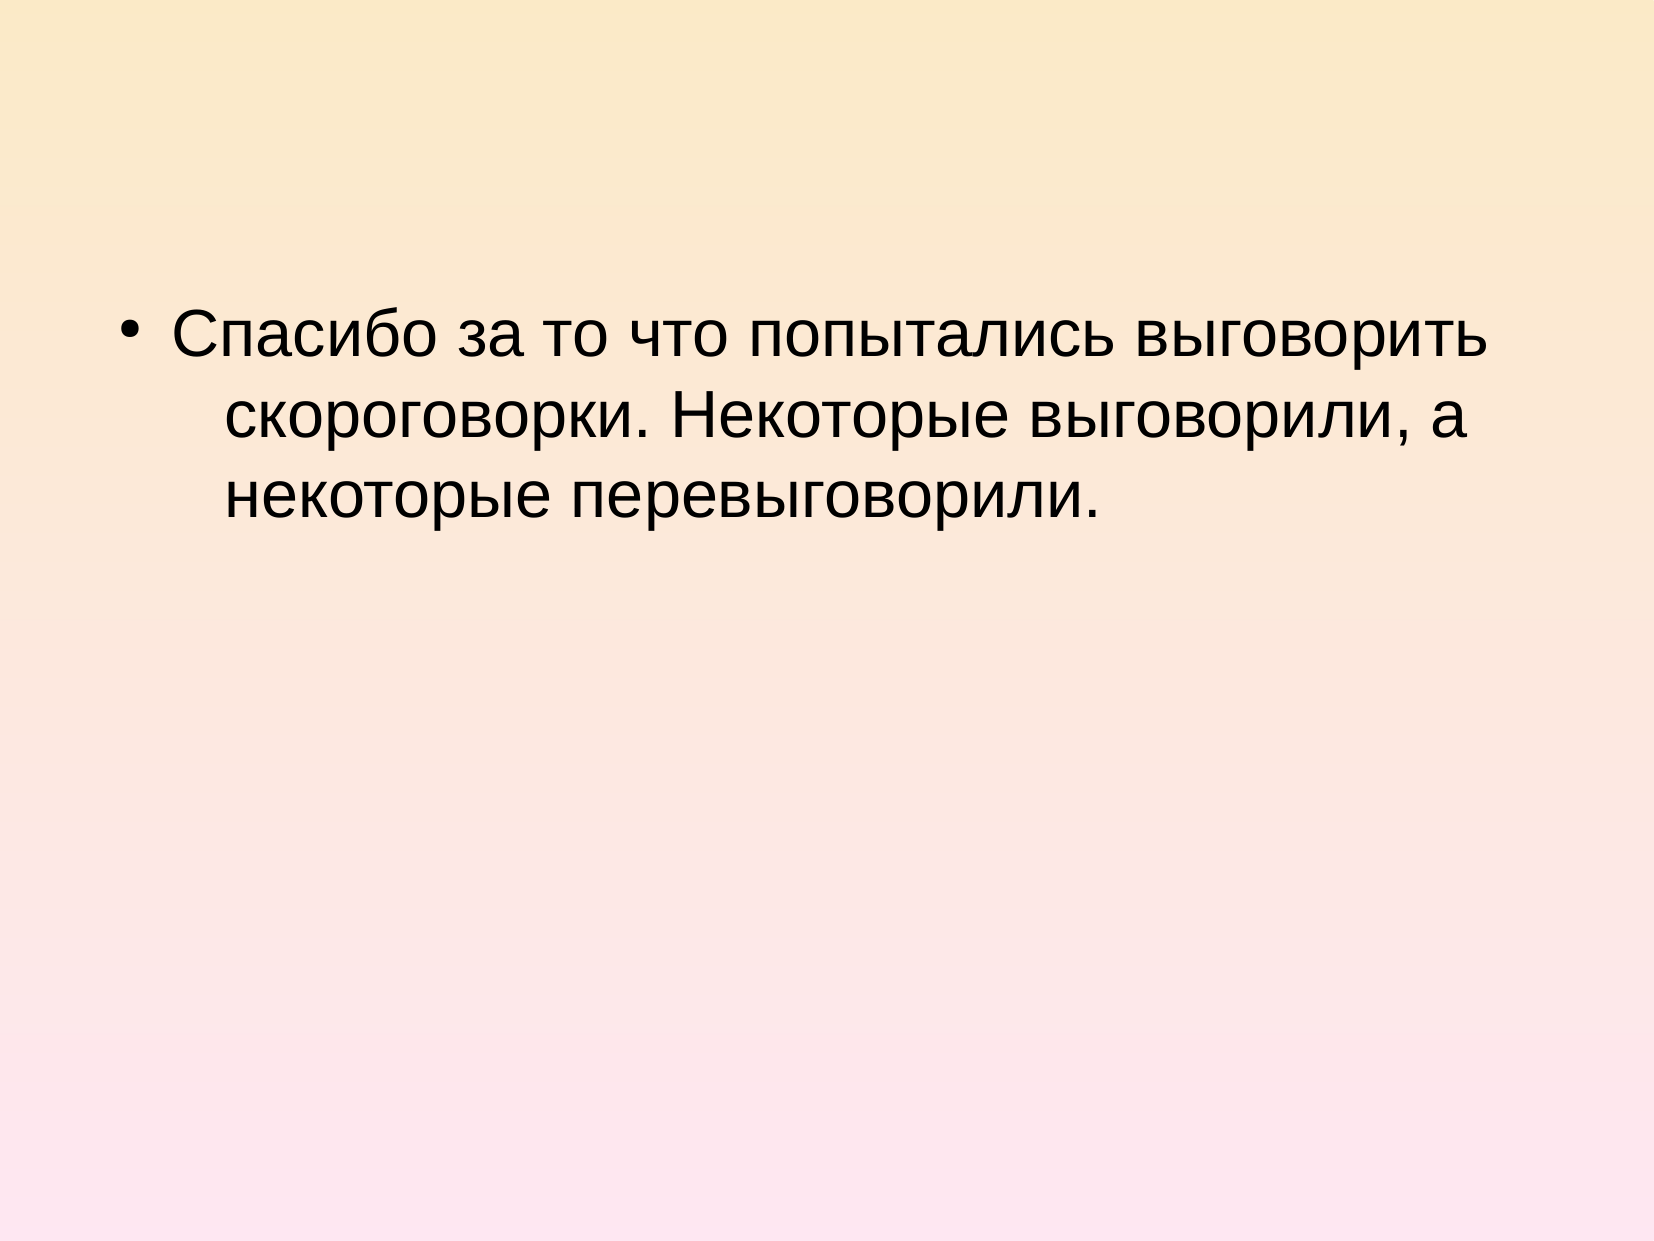

#
Спасибо за то что попытались выговорить скороговорки. Некоторые выговорили, а некоторые перевыговорили.